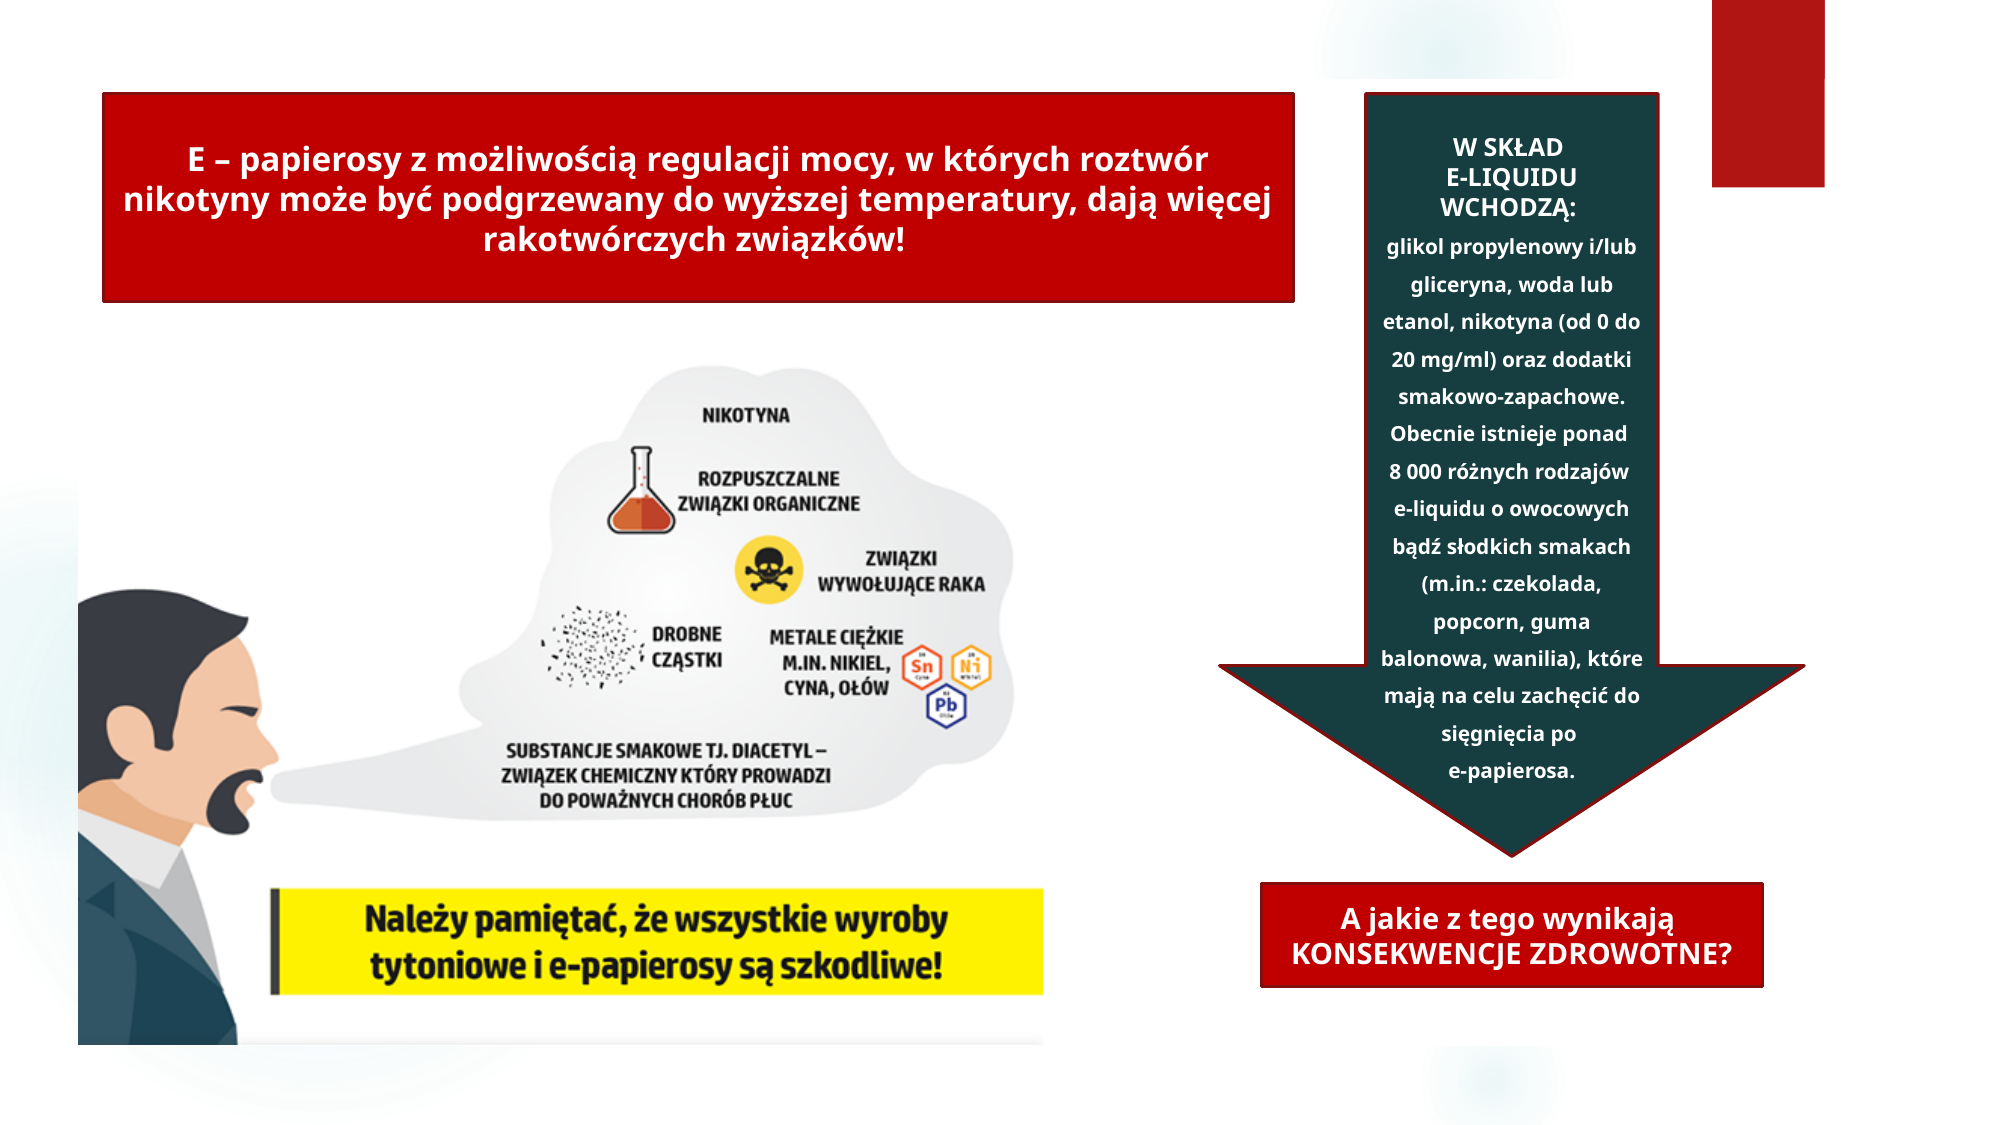

E – papierosy z możliwością regulacji mocy, w których roztwór nikotyny może być podgrzewany do wyższej temperatury, dają więcej rakotwórczych związków!
W SKŁAD
E-LIQUIDU WCHODZĄ:
glikol propylenowy i/lub gliceryna, woda lub etanol, nikotyna (od 0 do 20 mg/ml) oraz dodatki smakowo-zapachowe. Obecnie istnieje ponad
8 000 różnych rodzajów
e-liquidu o owocowych bądź słodkich smakach (m.in.: czekolada, popcorn, guma balonowa, wanilia), które mają na celu zachęcić do sięgnięcia po
e-papierosa.
A jakie z tego wynikają
KONSEKWENCJE ZDROWOTNE?